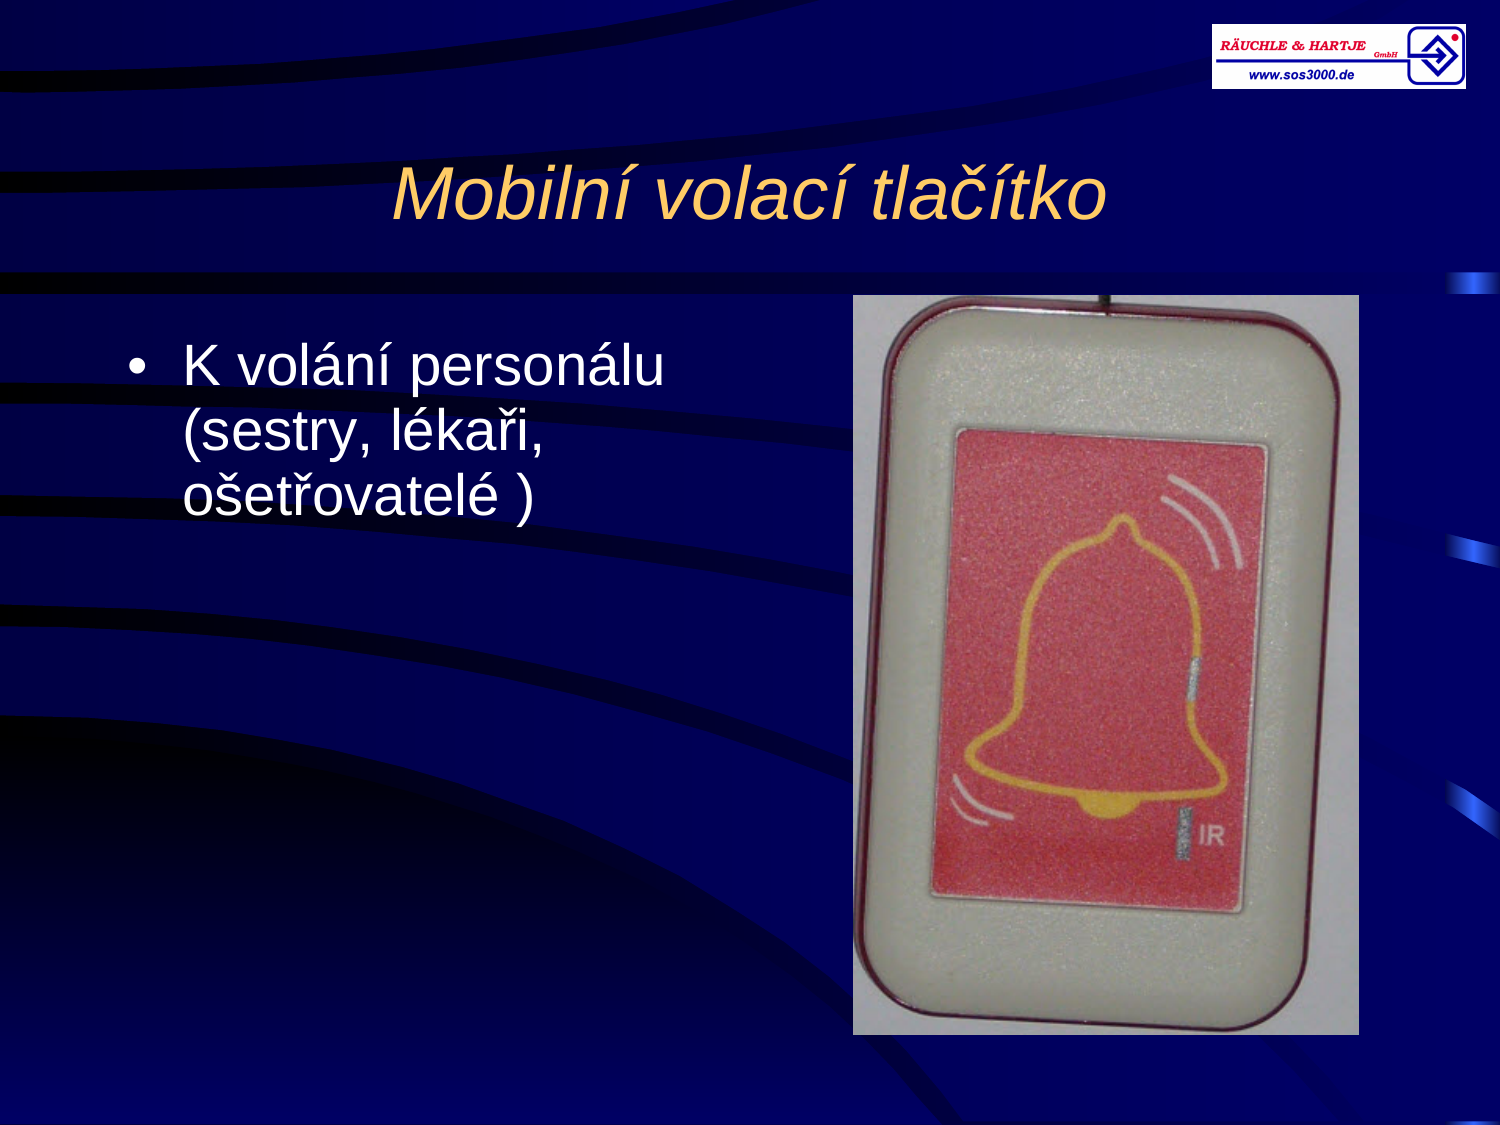

# Mobilní volací tlačítko
K volání personálu (sestry, lékaři, ošetřovatelé )